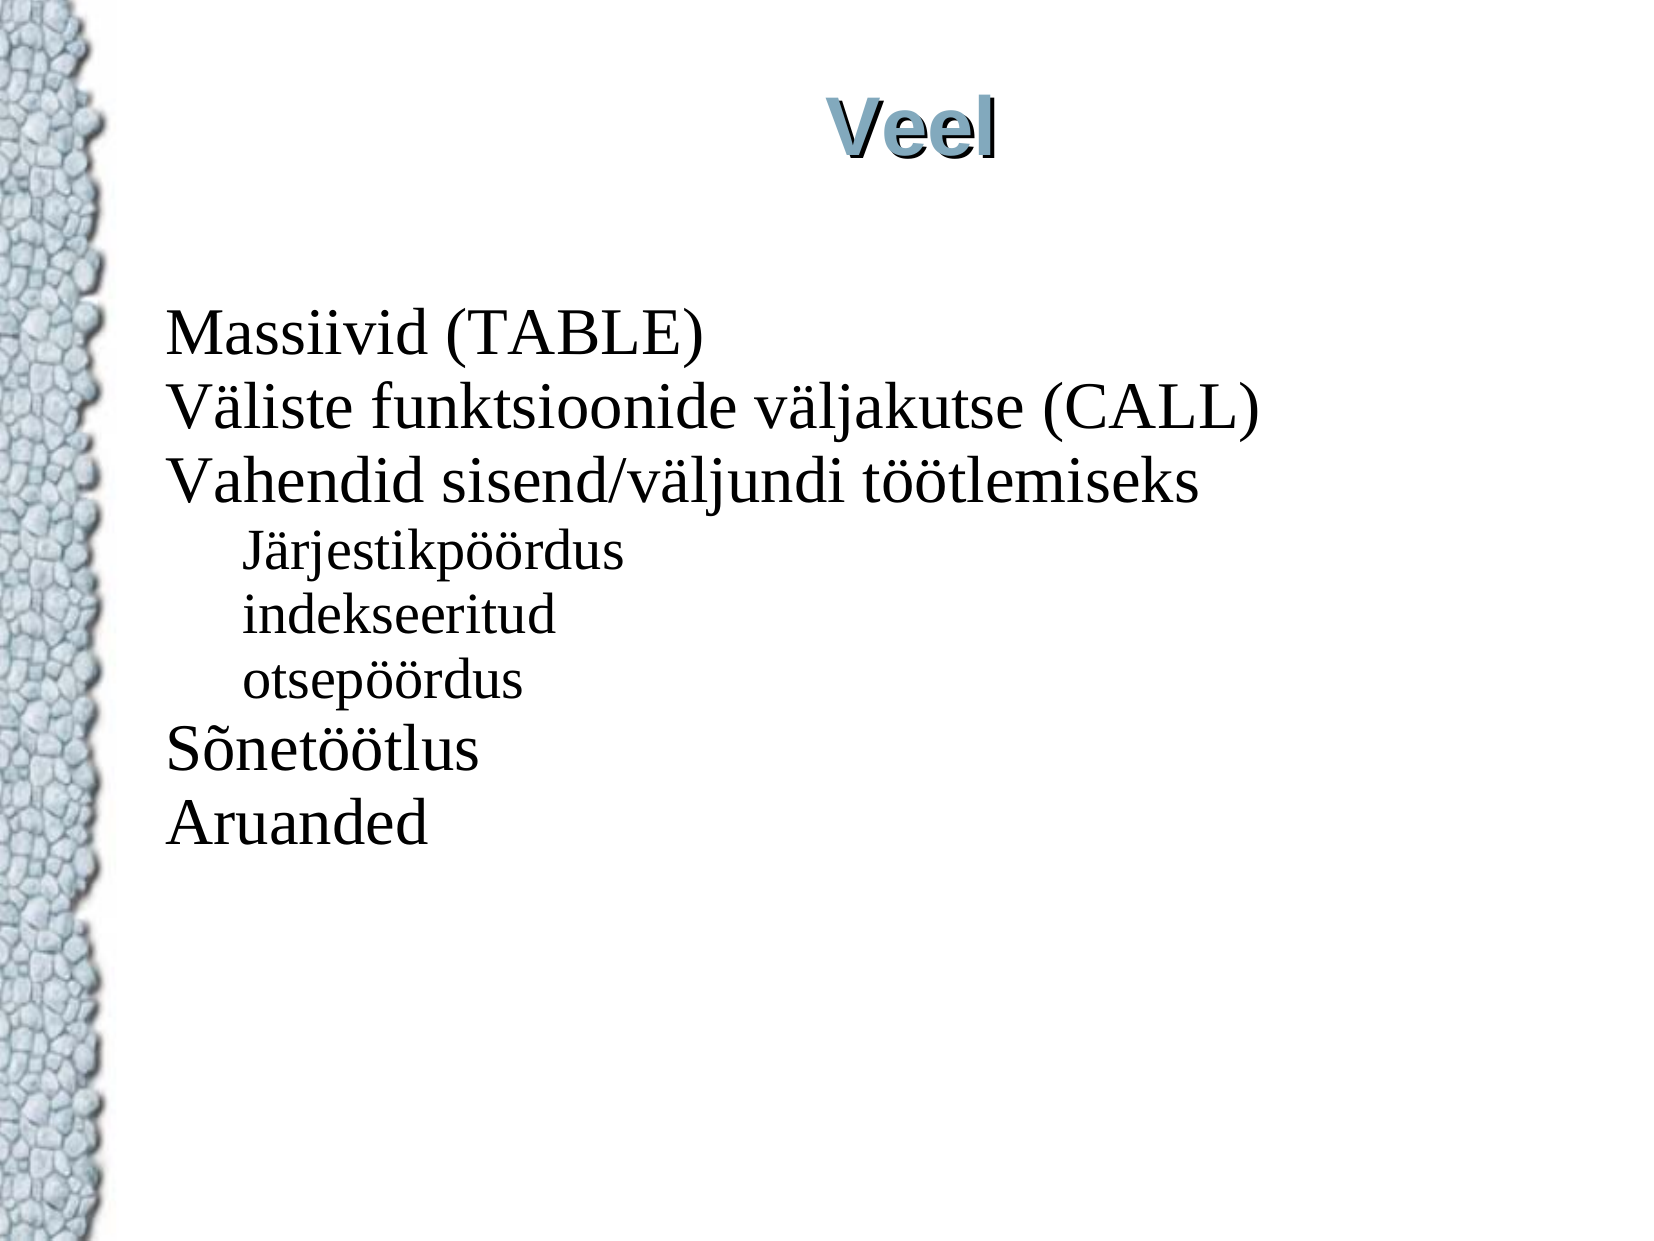

# Veel
Massiivid (TABLE)
Väliste funktsioonide väljakutse (CALL)
Vahendid sisend/väljundi töötlemiseks
Järjestikpöördus
indekseeritud
otsepöördus
Sõnetöötlus
Aruanded